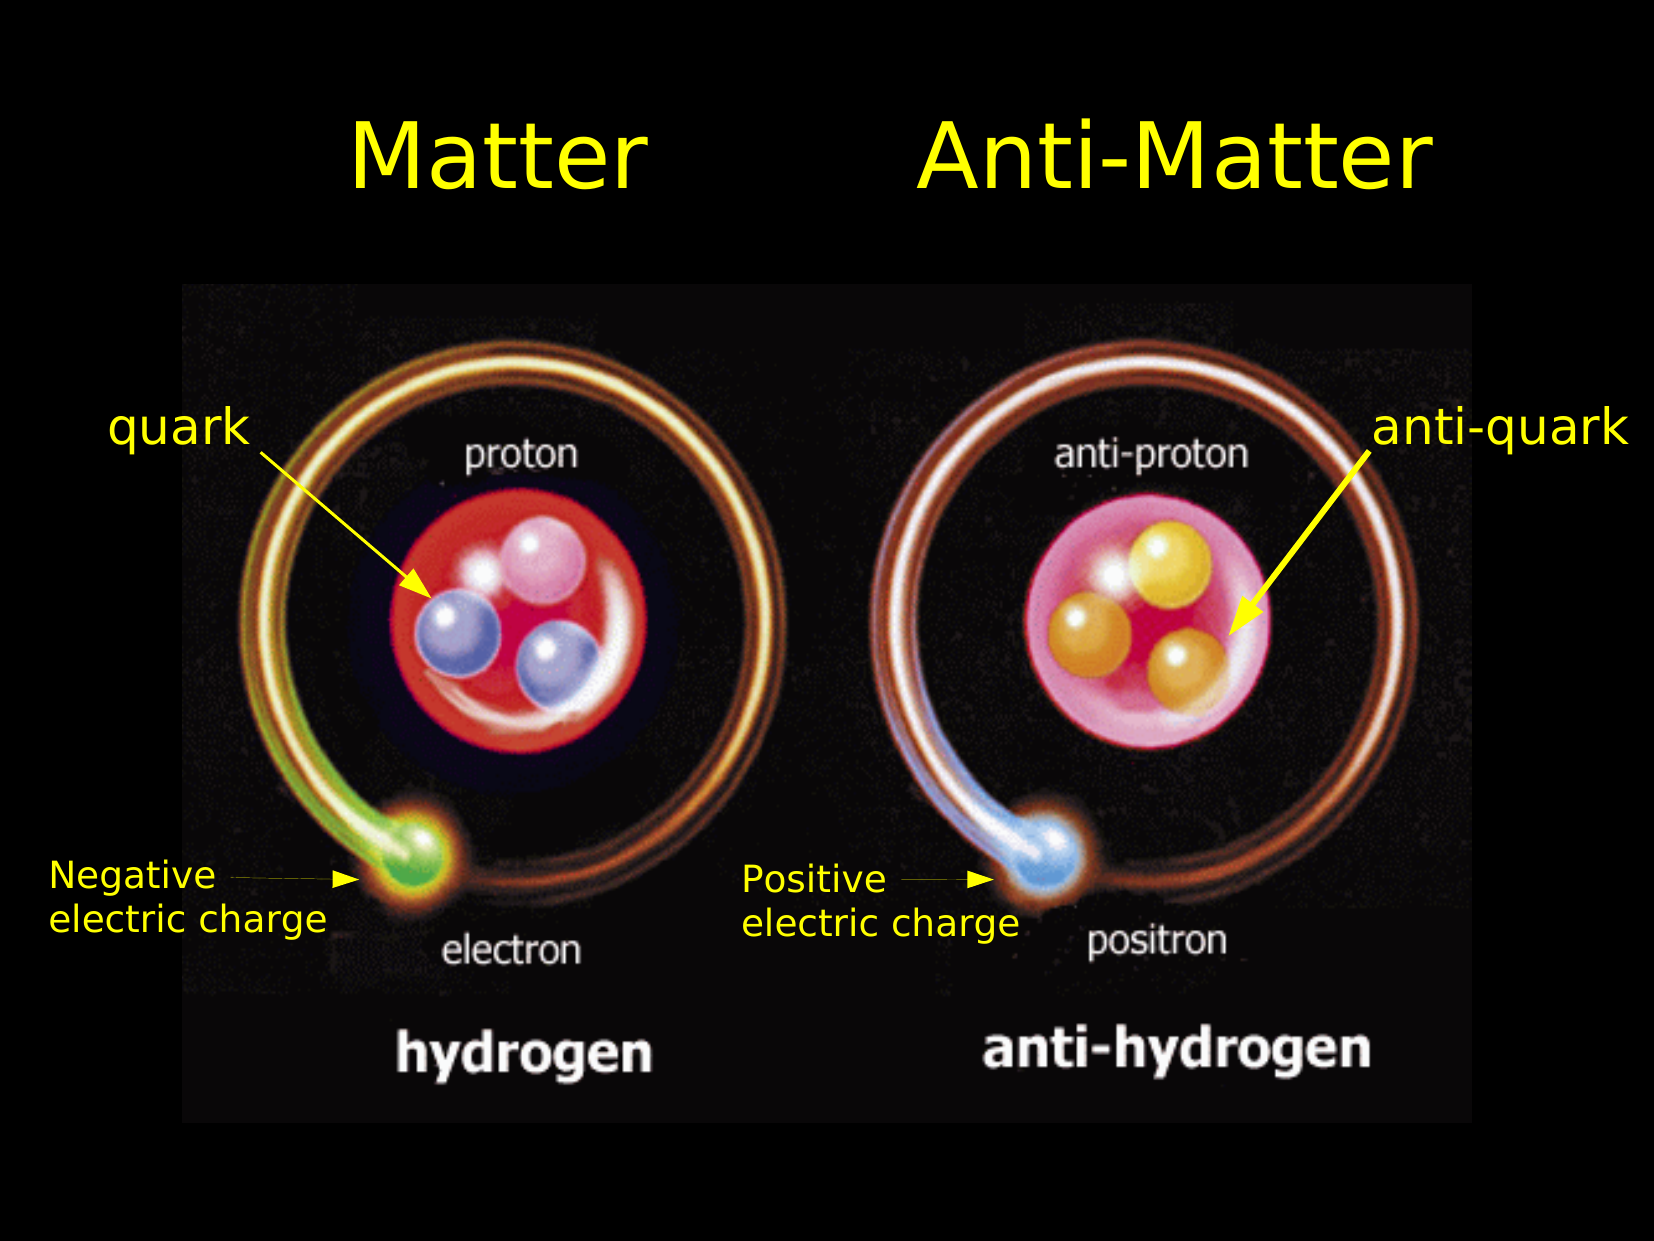

Matter
Anti-Matter
quark
anti-quark
Negative
electric charge
Positive
electric charge